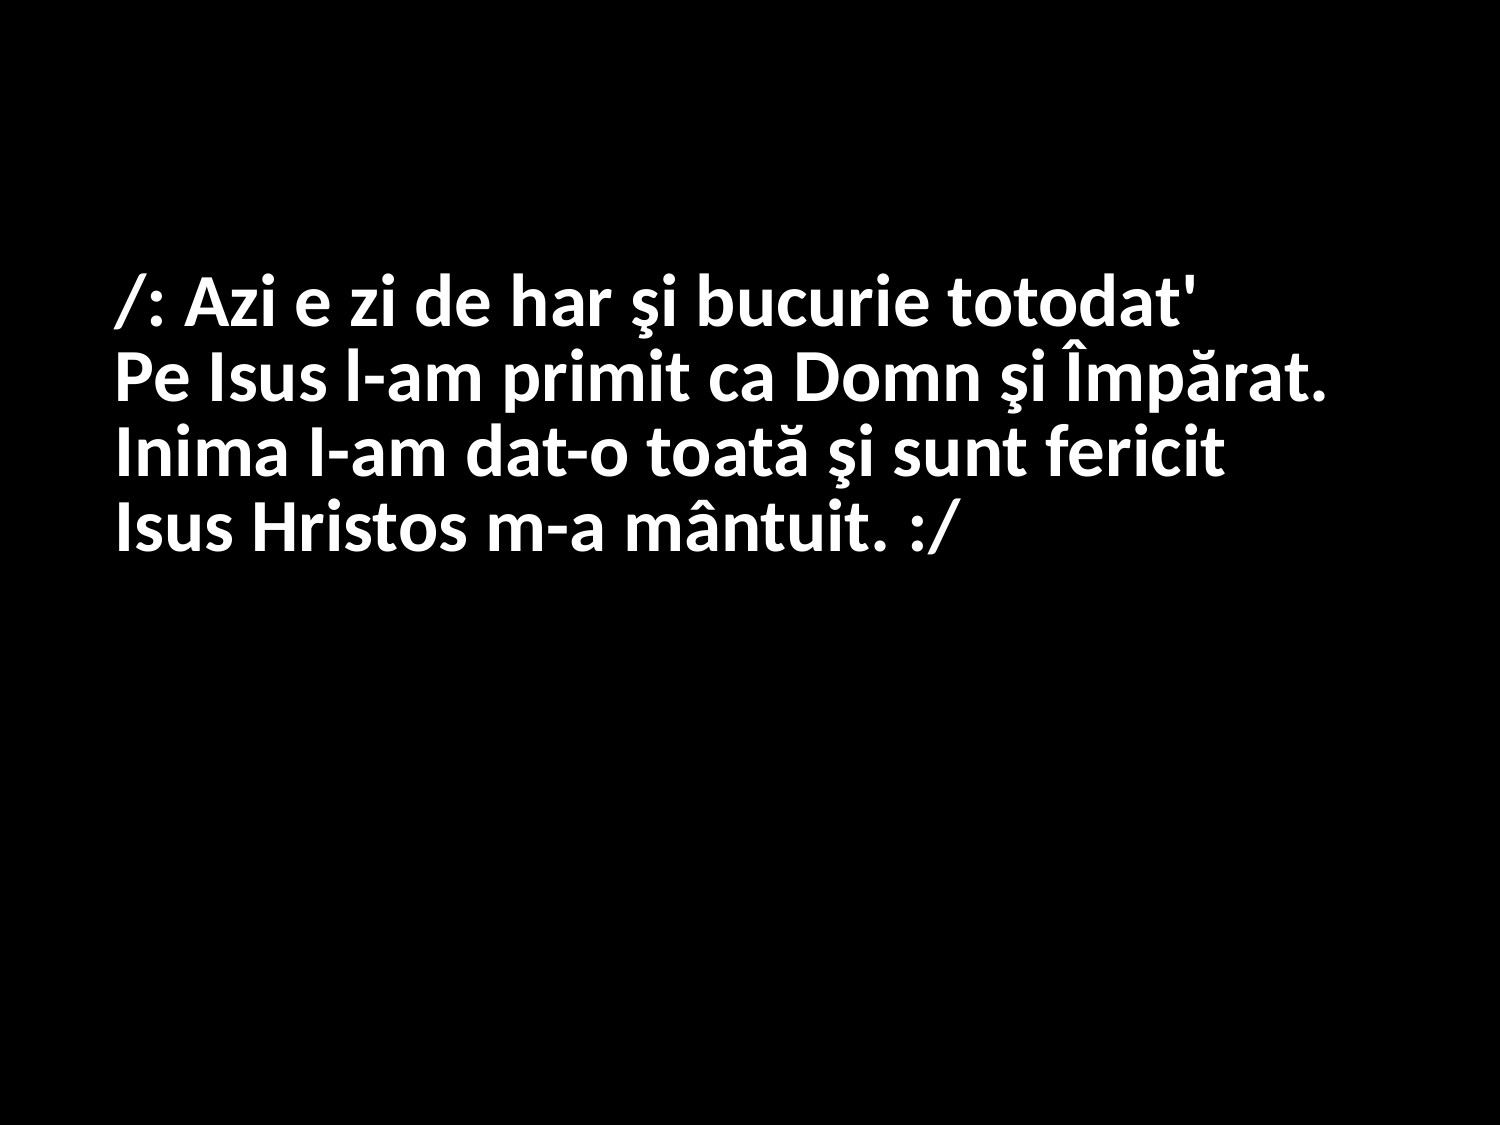

/: Azi e zi de har şi bucurie totodat'
Pe Isus l-am primit ca Domn şi Împărat.
Inima I-am dat-o toată şi sunt fericit
Isus Hristos m-a mântuit. :/